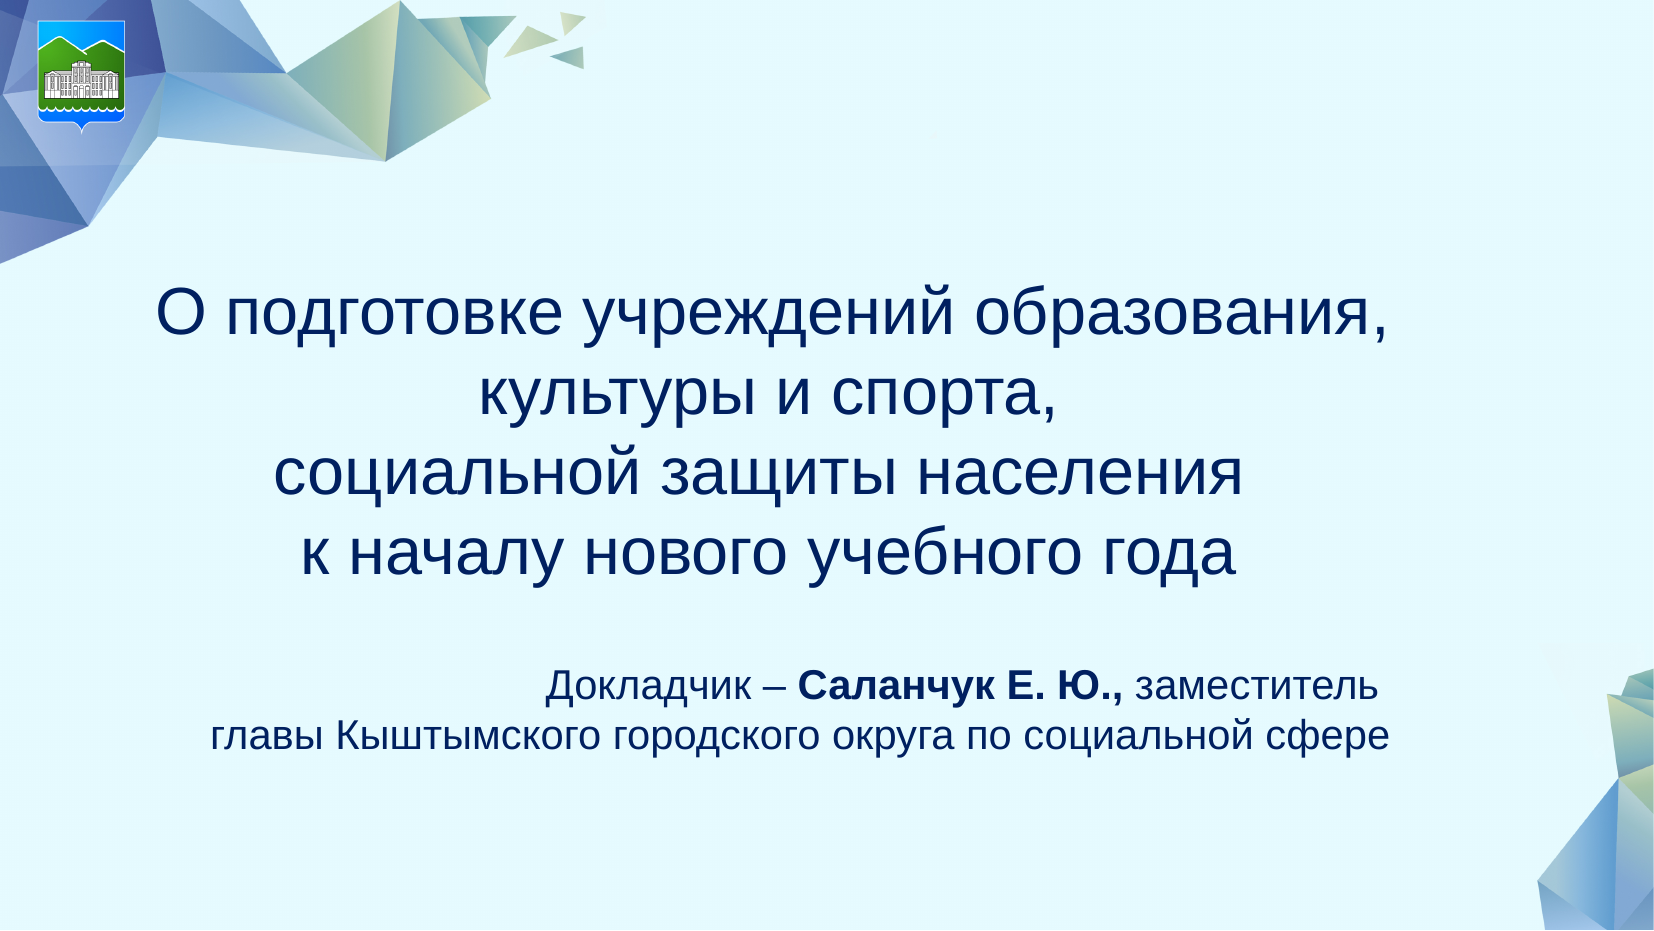

# О подготовке учреждений образования,
 культуры и спорта,
социальной защиты населения
к началу нового учебного года
Докладчик – Саланчук Е. Ю., заместитель
главы Кыштымского городского округа по социальной сфере